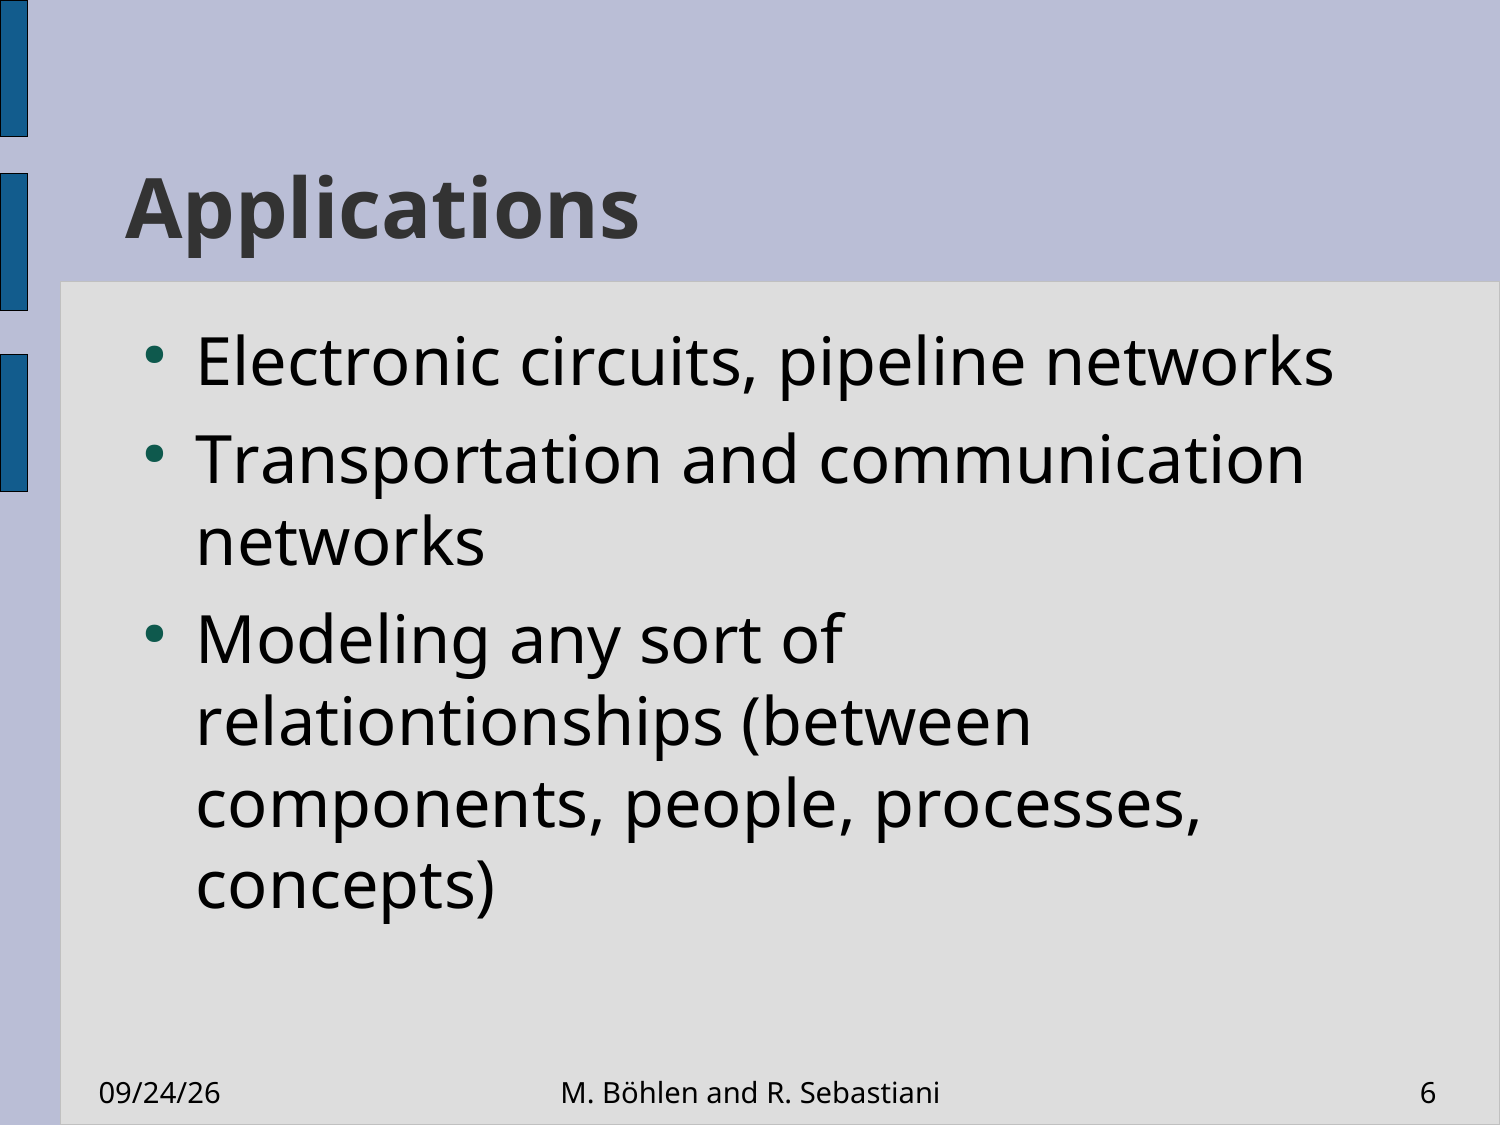

Applications
# Electronic circuits, pipeline networks
Transportation and communication networks
Modeling any sort of relationtionships (between components, people, processes, concepts)
M. Böhlen and R. Sebastiani
6